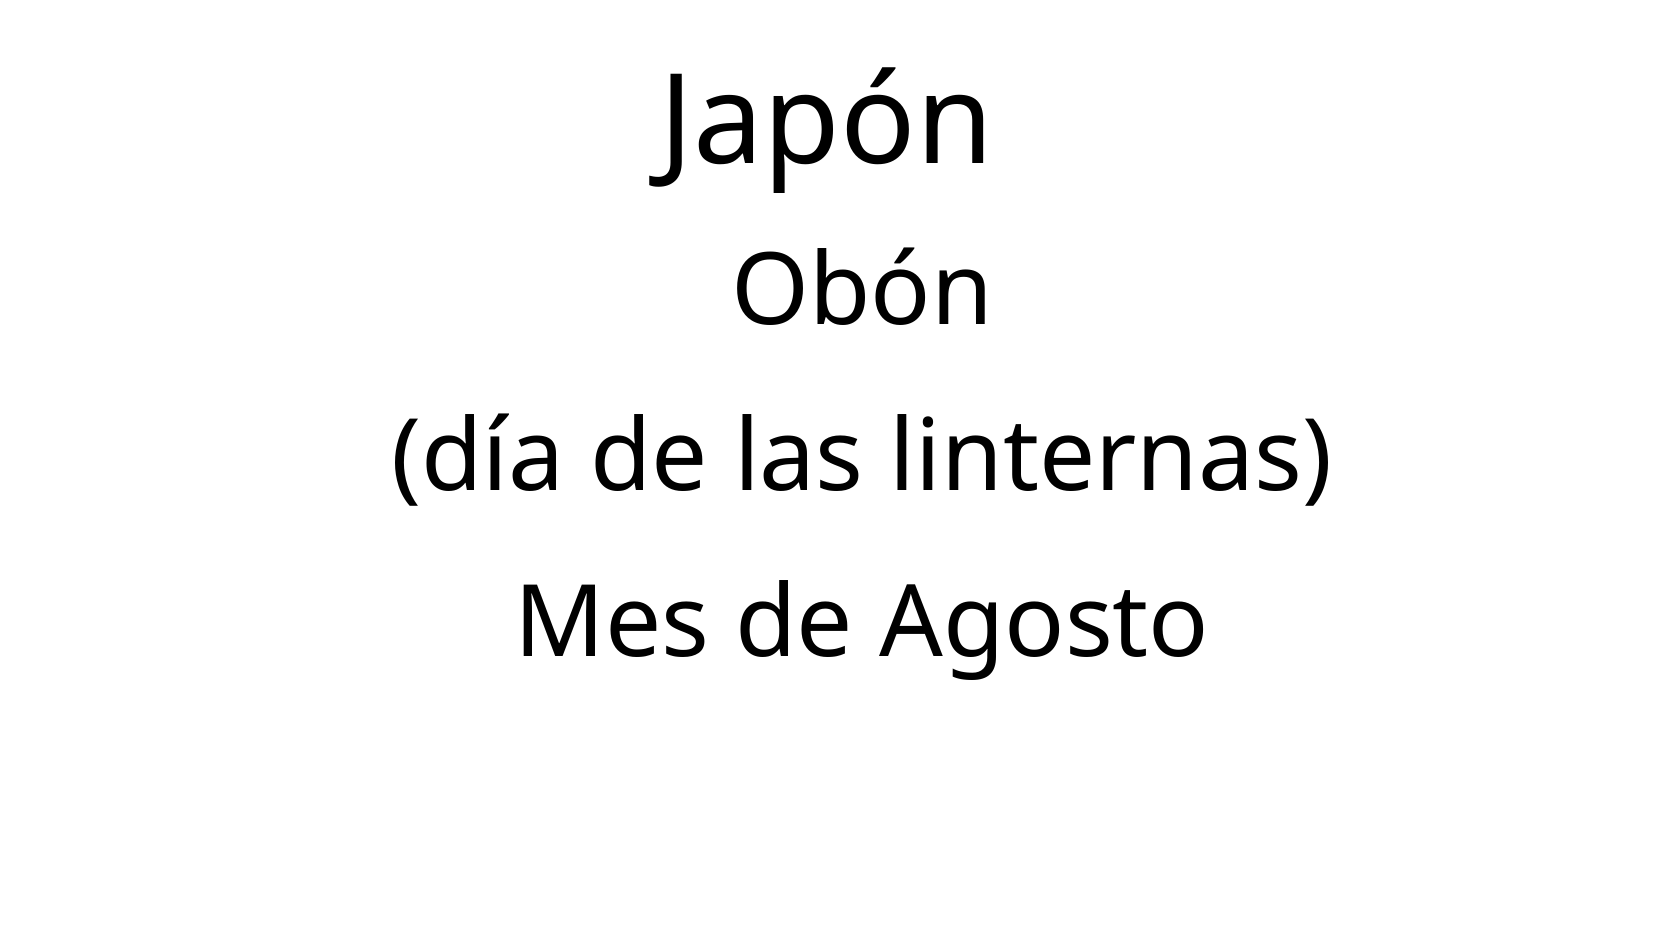

# Japón
Obón
(día de las linternas)
Mes de Agosto